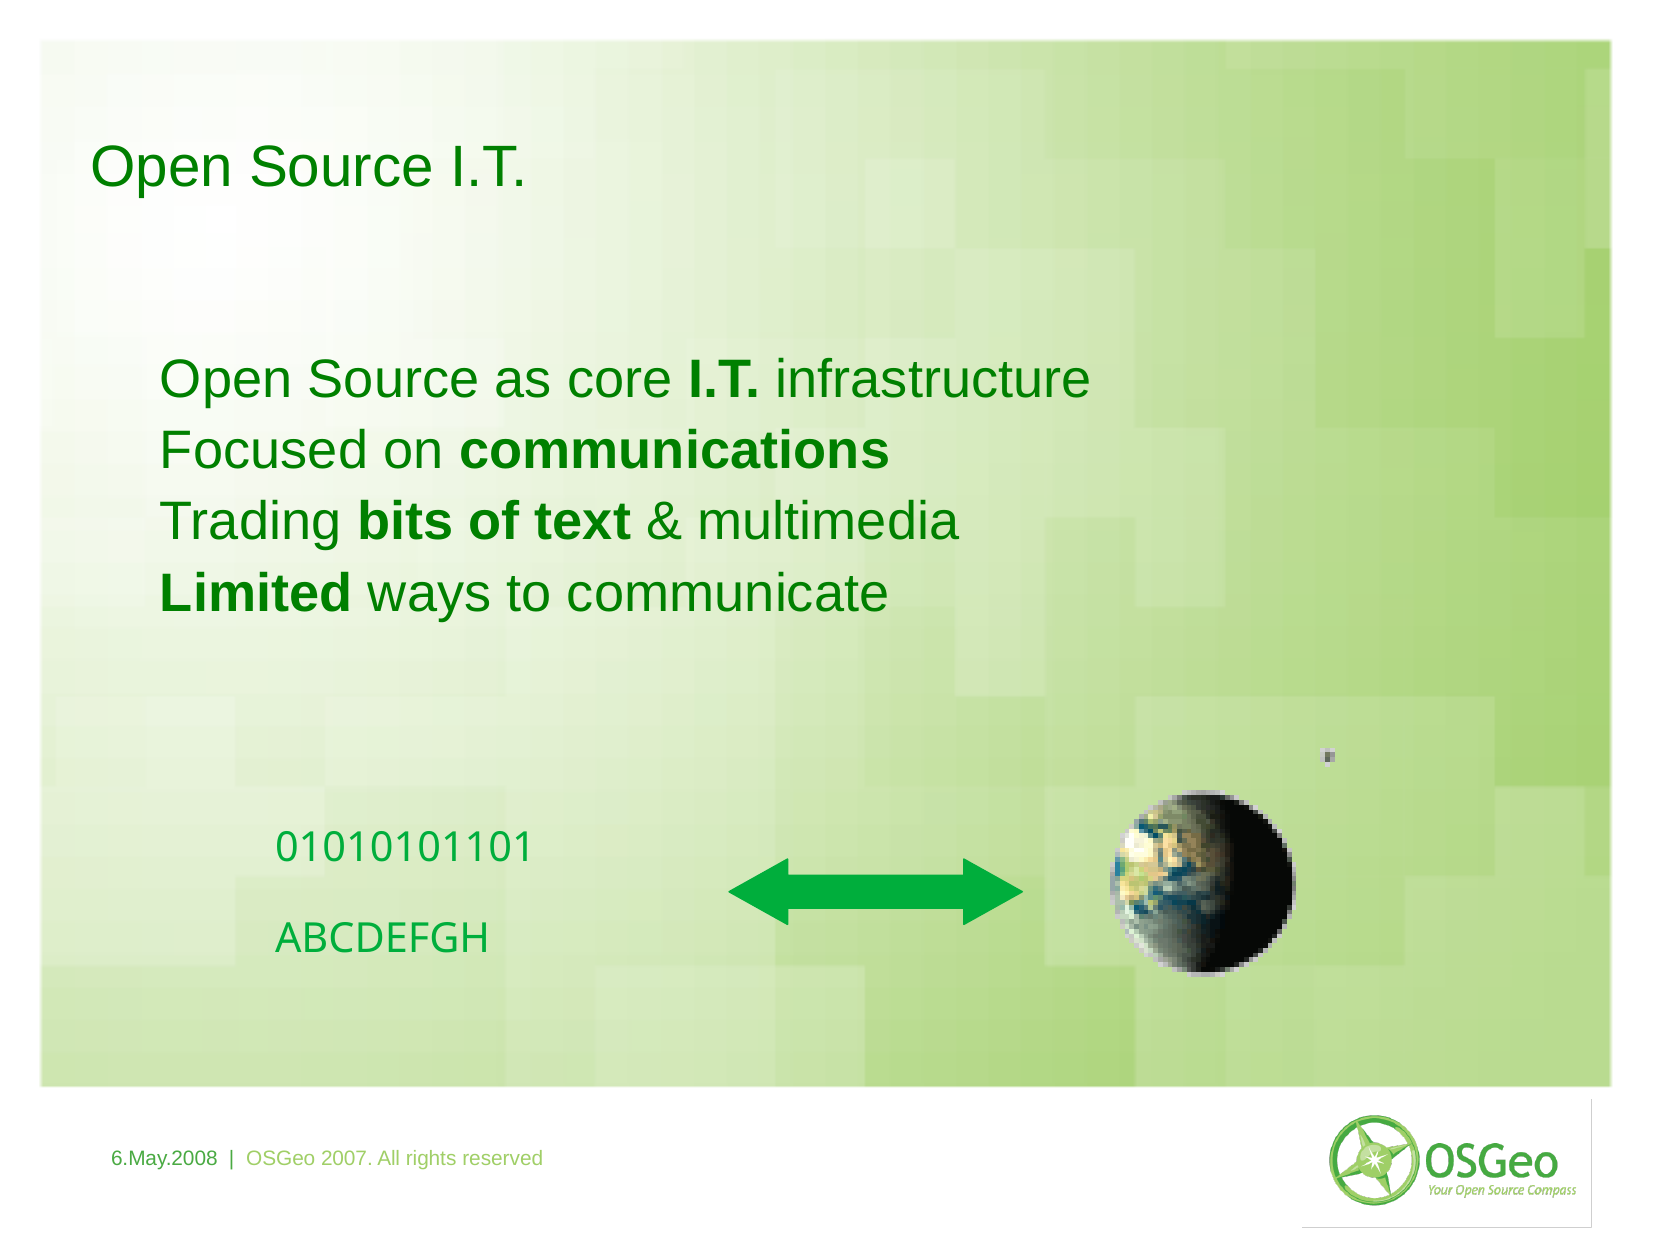

Open Source I.T.
 Open Source as core I.T. infrastructure
 Focused on communications
 Trading bits of text & multimedia
 Limited ways to communicate
01010101101
ABCDEFGH